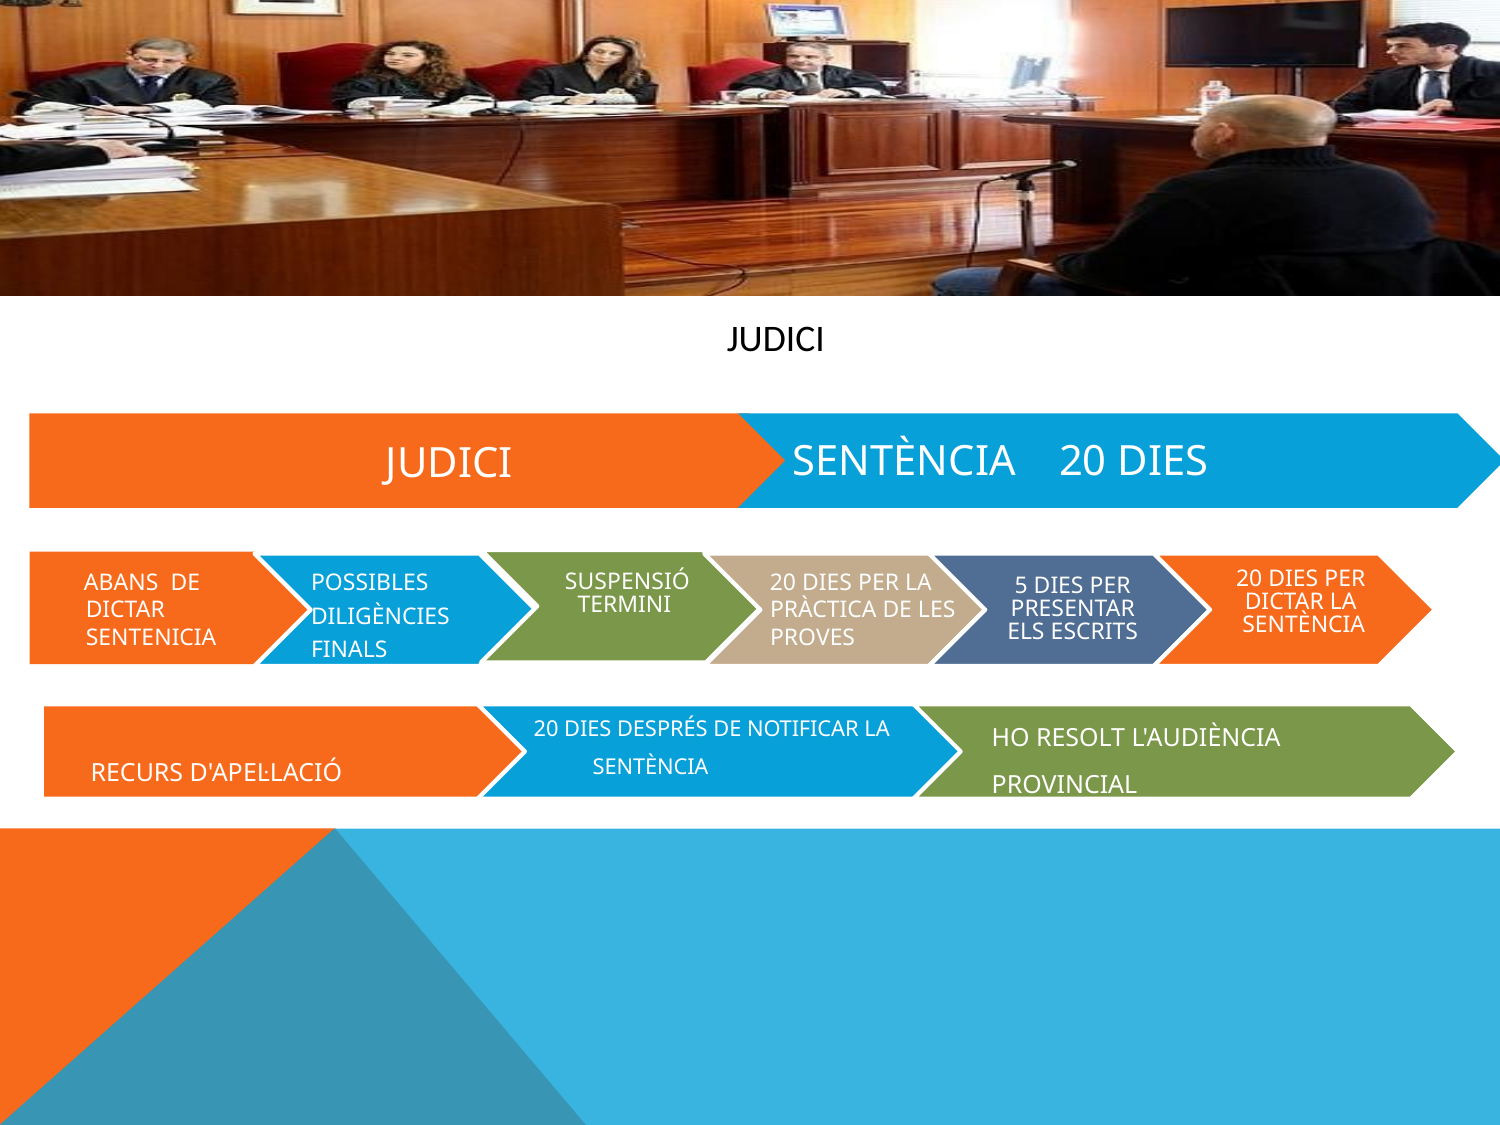

# JUDICI
 SENTÈNCIA 20 DIES
JUDICI
 ABANS DE DICTAR SENTENICIA
POSSIBLES
DILIGÈNCIES
FINALS
20 DIES PER LA PRÀCTICA DE LES PROVES
20 DIES PER DICTAR LA SENTÈNCIA
 SUSPENSIÓ TERMINI
5 DIES PER PRESENTAR ELS ESCRITS
20 DIES DESPRÉS DE NOTIFICAR LA SENTÈNCIA
HO RESOLT L'AUDIÈNCIA
PROVINCIAL
RECURS D'APEL·LACIÓ